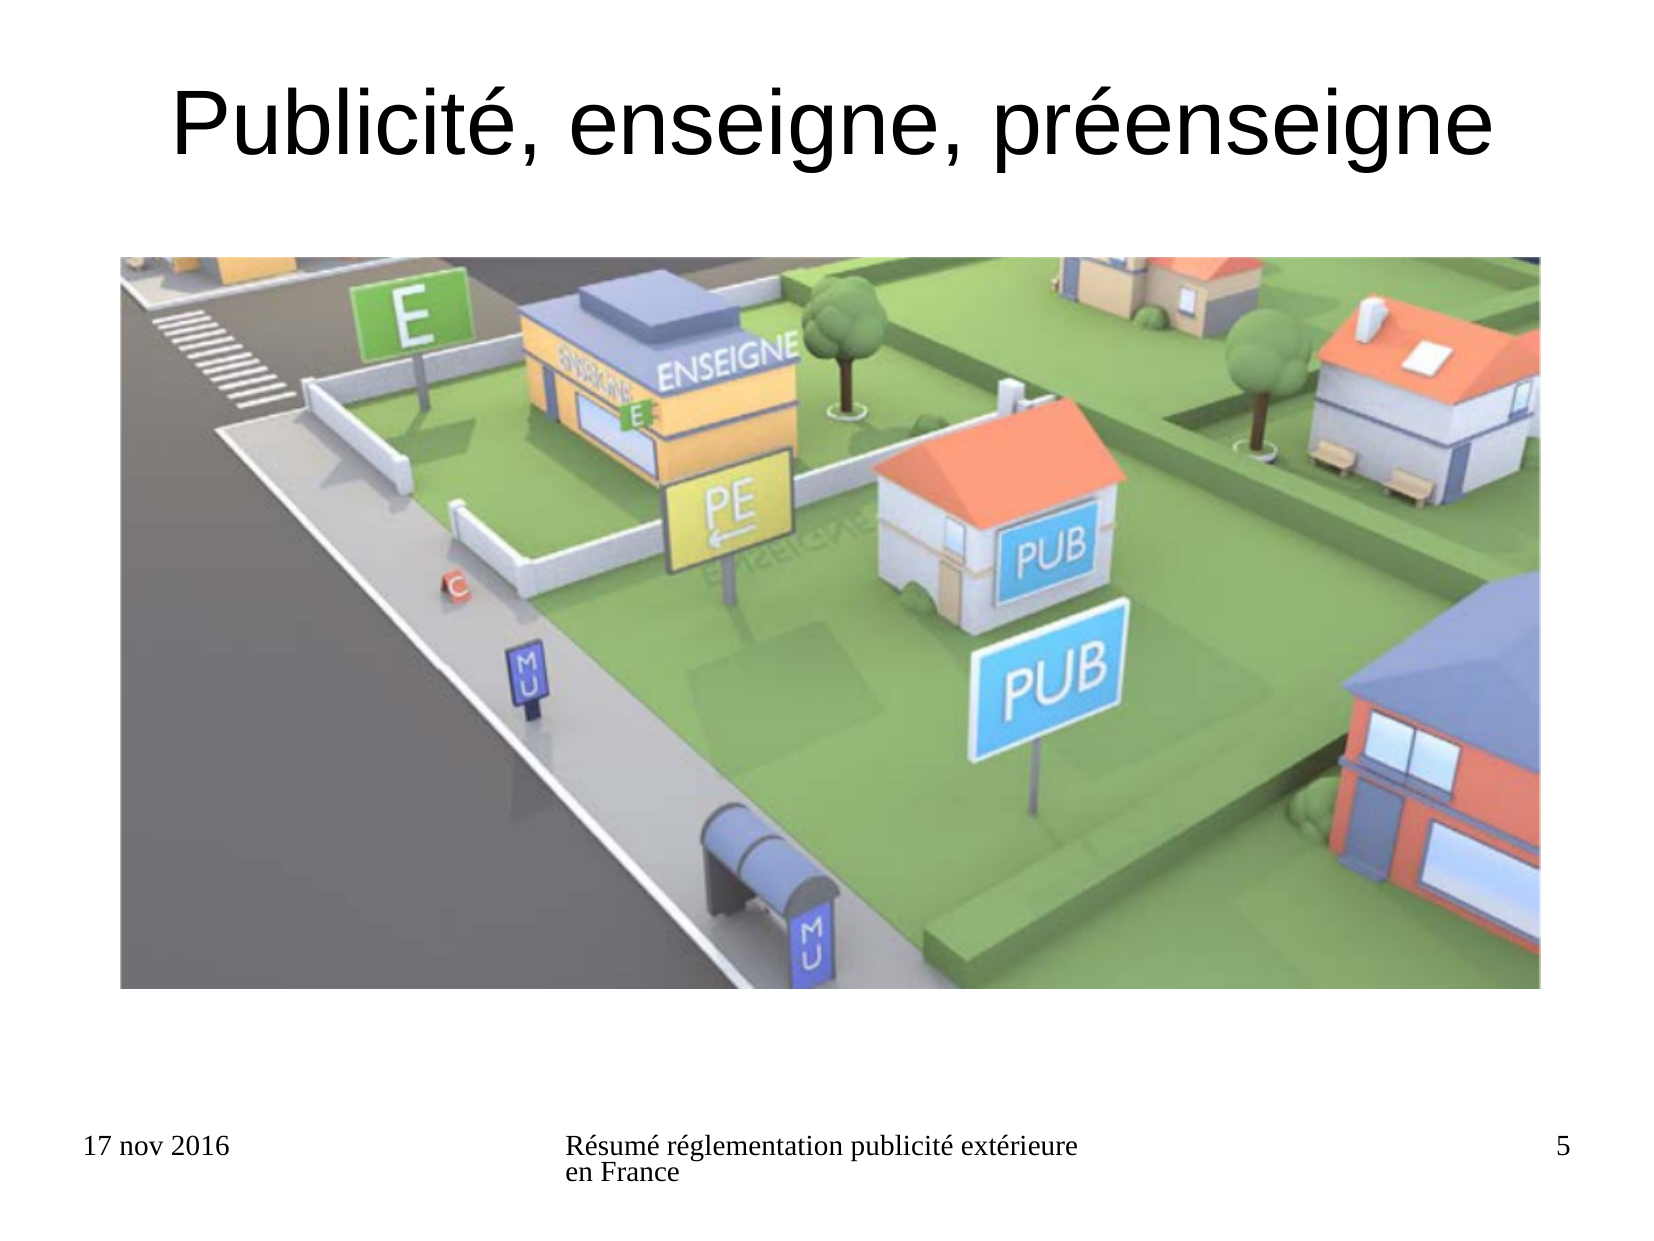

# Publicité, enseigne, préenseigne
17 nov 2016
Résumé réglementation publicité extérieure en France
5